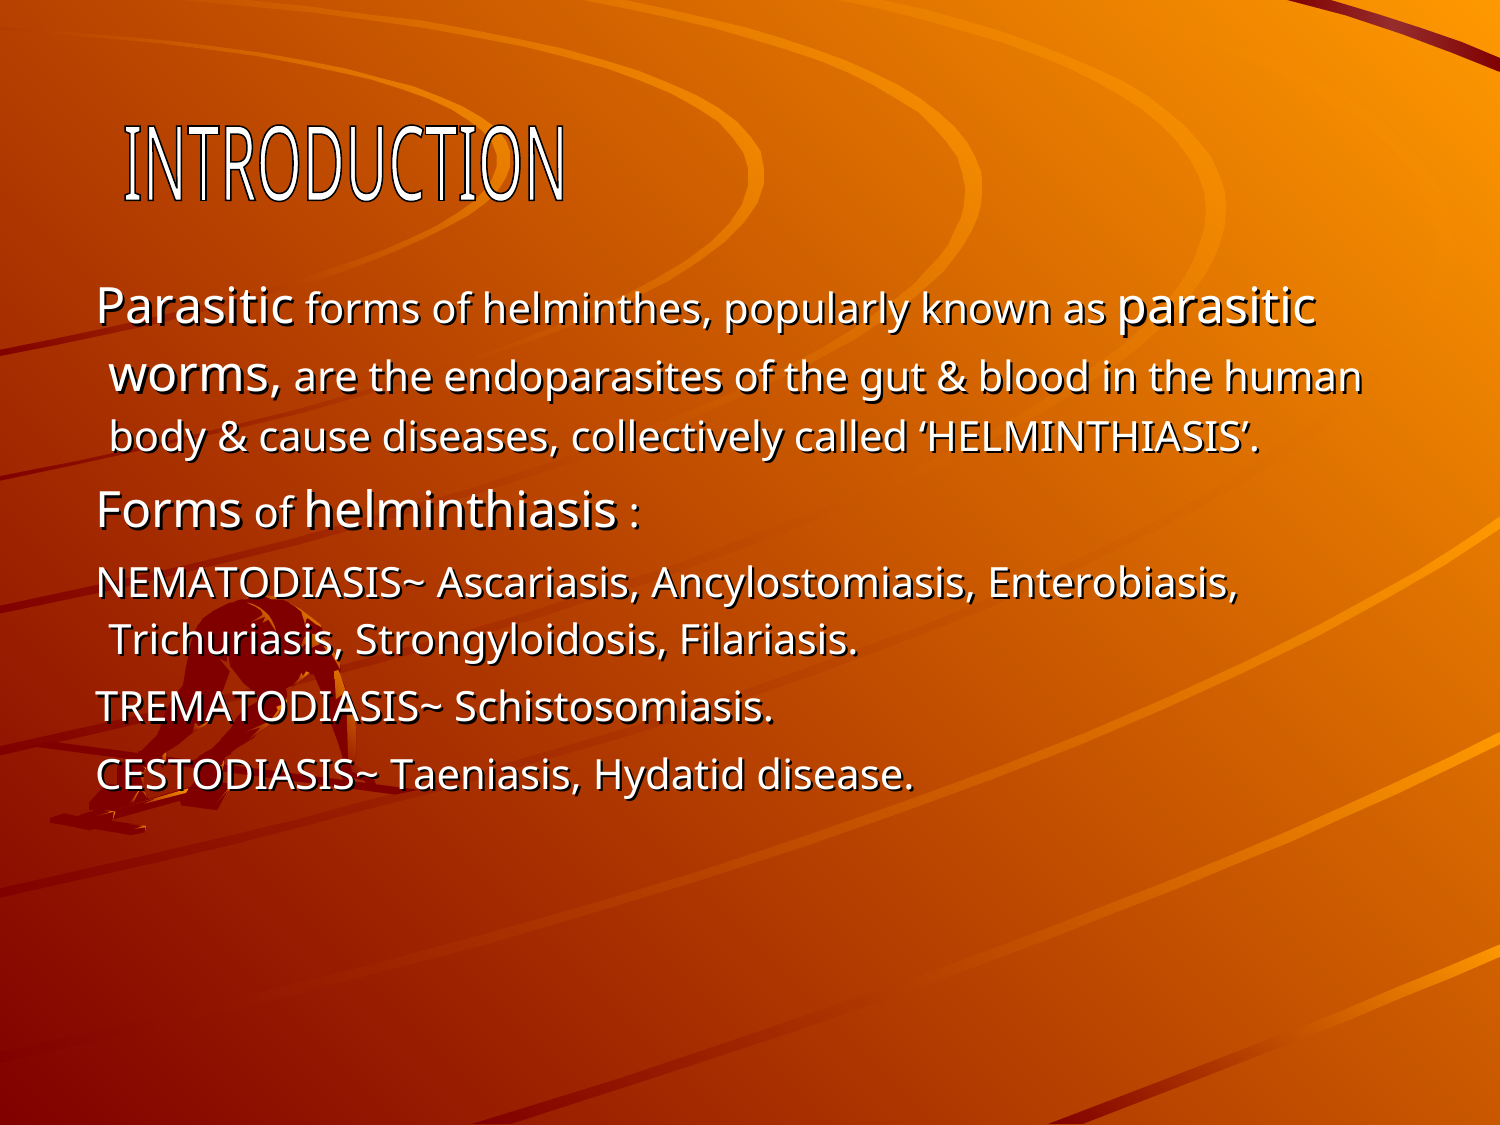

INTRODUCTION
# Parasitic forms of helminthes, popularly known as parasitic worms, are the endoparasites of the gut & blood in the human body & cause diseases, collectively called ‘HELMINTHIASIS’.
 Forms of helminthiasis :
 NEMATODIASIS~ Ascariasis, Ancylostomiasis, Enterobiasis, Trichuriasis, Strongyloidosis, Filariasis.
 TREMATODIASIS~ Schistosomiasis.
 CESTODIASIS~ Taeniasis, Hydatid disease.